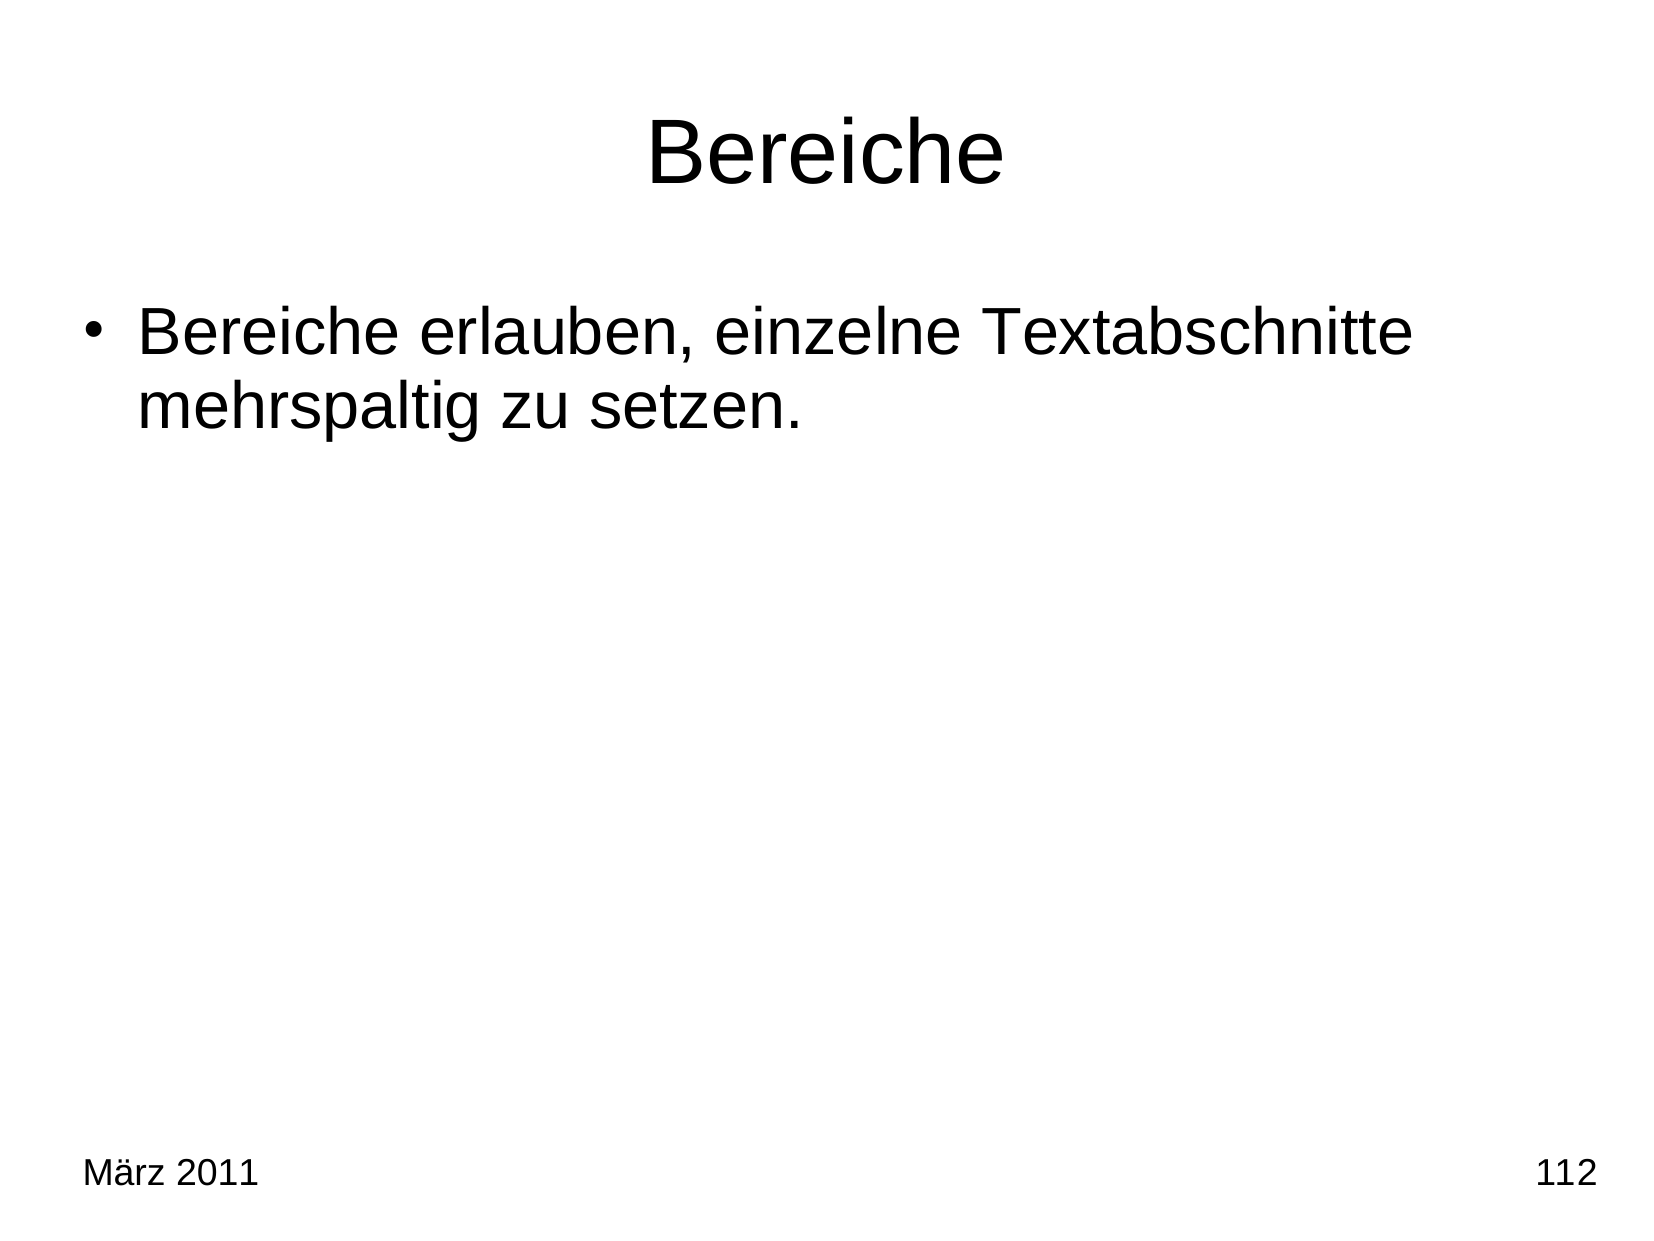

# Bereiche
Bereiche erlauben, einzelne Textabschnitte mehrspaltig zu setzen.
Bereiche
März 2011
112